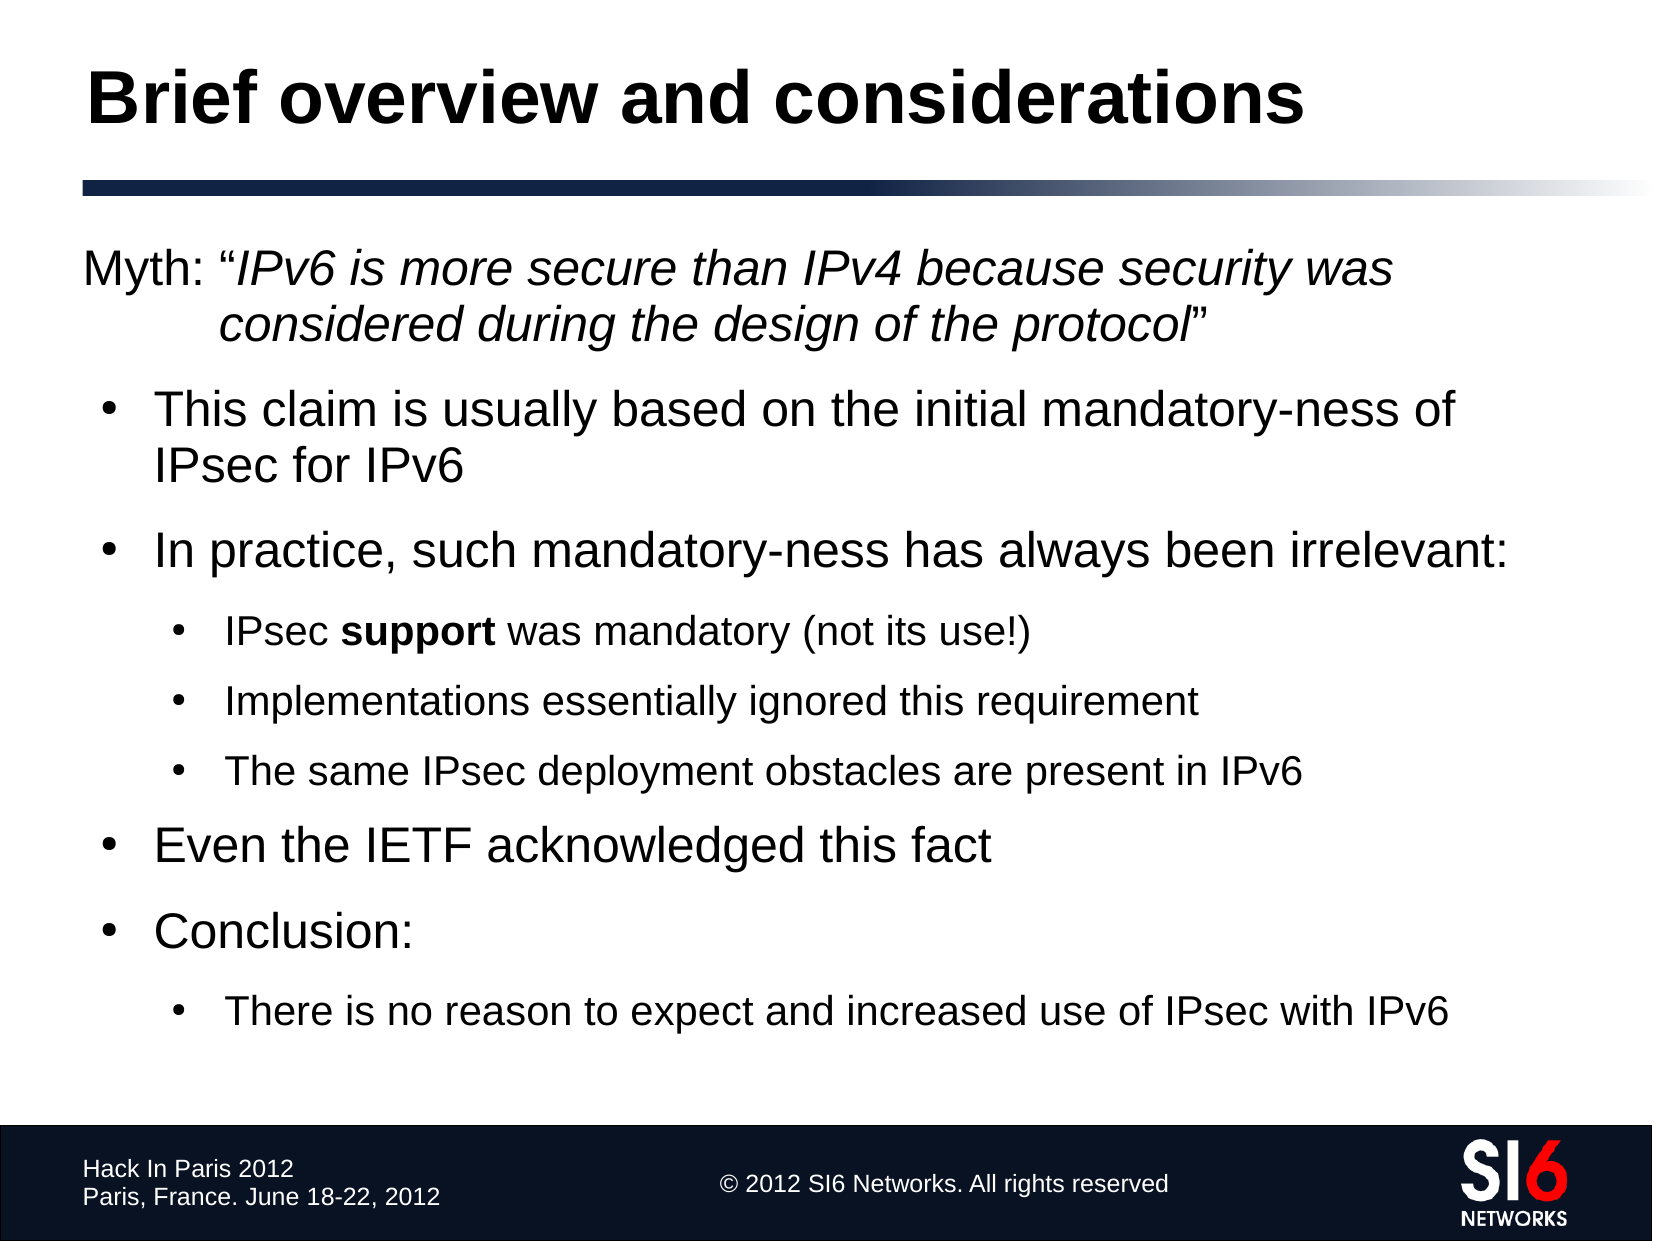

# Brief overview and considerations
Myth: “IPv6 is more secure than IPv4 because security was considered during the design of the protocol”
This claim is usually based on the initial mandatory-ness of IPsec for IPv6
In practice, such mandatory-ness has always been irrelevant:
IPsec support was mandatory (not its use!)
Implementations essentially ignored this requirement
The same IPsec deployment obstacles are present in IPv6
Even the IETF acknowledged this fact
Conclusion:
There is no reason to expect and increased use of IPsec with IPv6
Congreso de Seguridad en Computo 2011